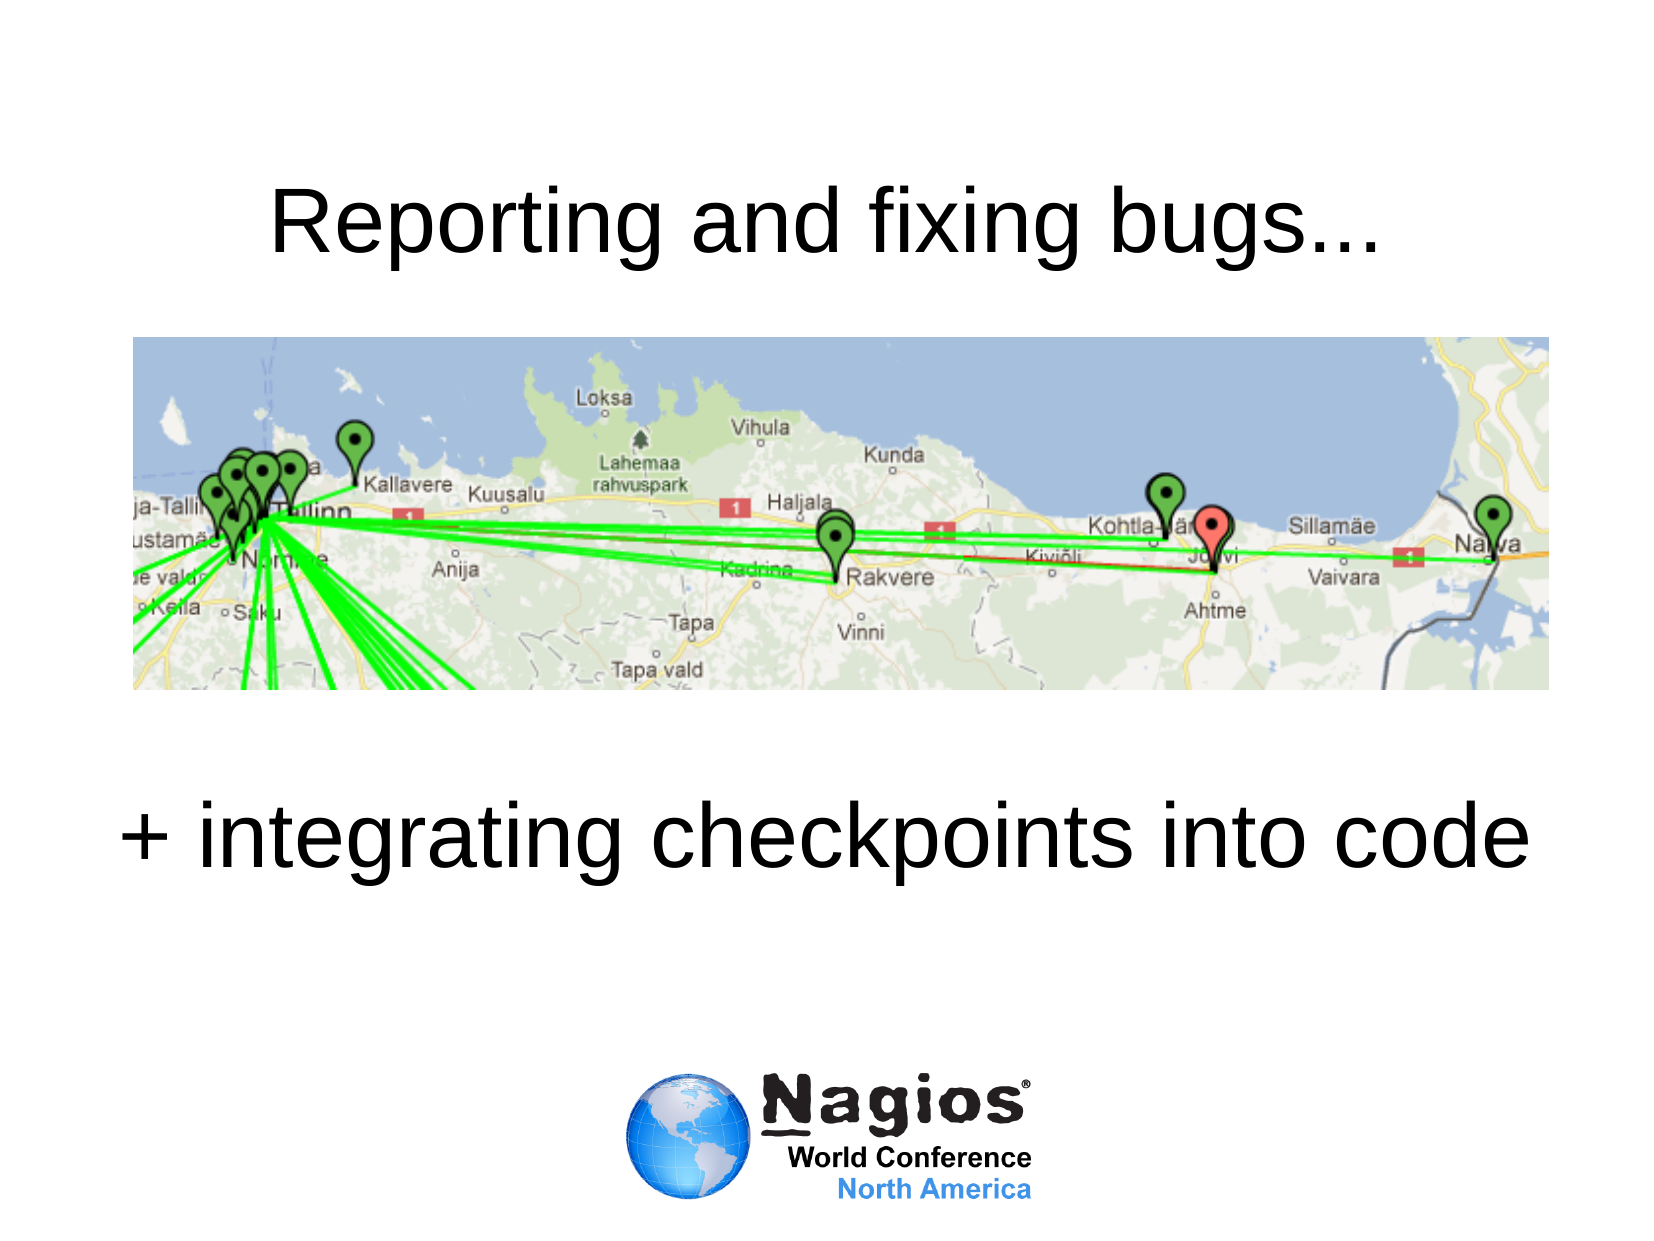

# Reporting and fixing bugs... + integrating checkpoints into code